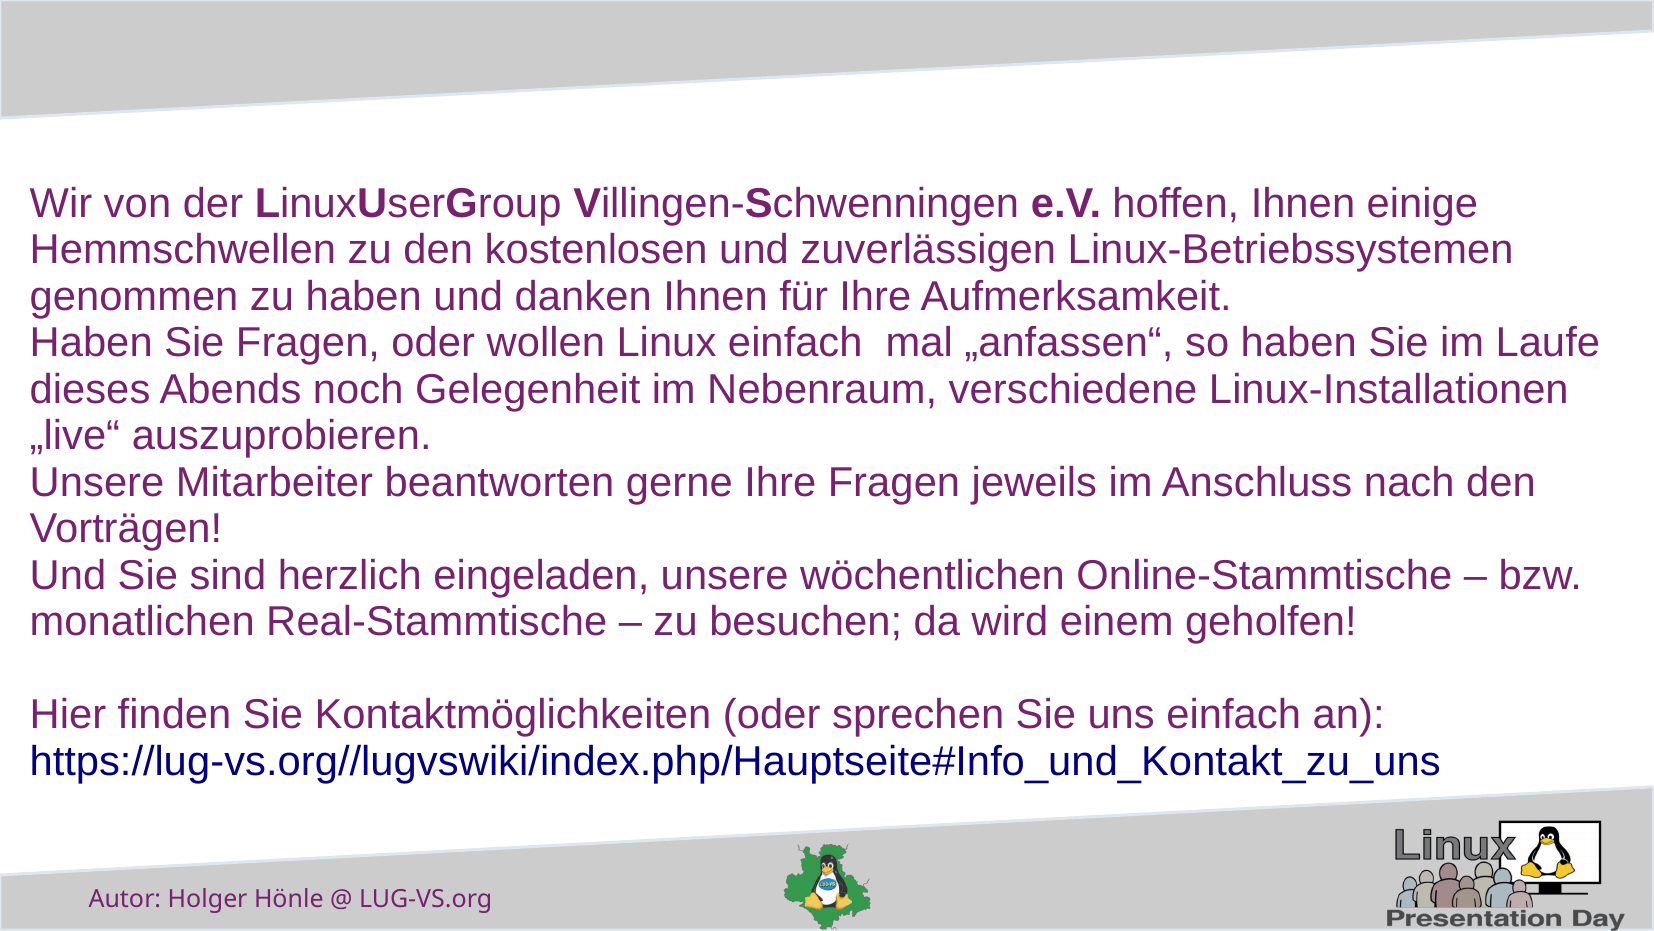

# Wir von der LinuxUserGroup Villingen-Schwenningen e.V. hoffen, Ihnen einige Hemmschwellen zu den kostenlosen und zuverlässigen Linux-Betriebssystemen genommen zu haben und danken Ihnen für Ihre Aufmerksamkeit. Haben Sie Fragen, oder wollen Linux einfach mal „anfassen“, so haben Sie im Laufe dieses Abends noch Gelegenheit im Nebenraum, verschiedene Linux-Installationen „live“ auszuprobieren. Unsere Mitarbeiter beantworten gerne Ihre Fragen jeweils im Anschluss nach den Vorträgen! Und Sie sind herzlich eingeladen, unsere wöchentlichen Online-Stammtische – bzw. monatlichen Real-Stammtische – zu besuchen; da wird einem geholfen! Hier finden Sie Kontaktmöglichkeiten (oder sprechen Sie uns einfach an): https://lug-vs.org//lugvswiki/index.php/Hauptseite#Info_und_Kontakt_zu_uns
Autor: Holger Hönle @ LUG-VS.org